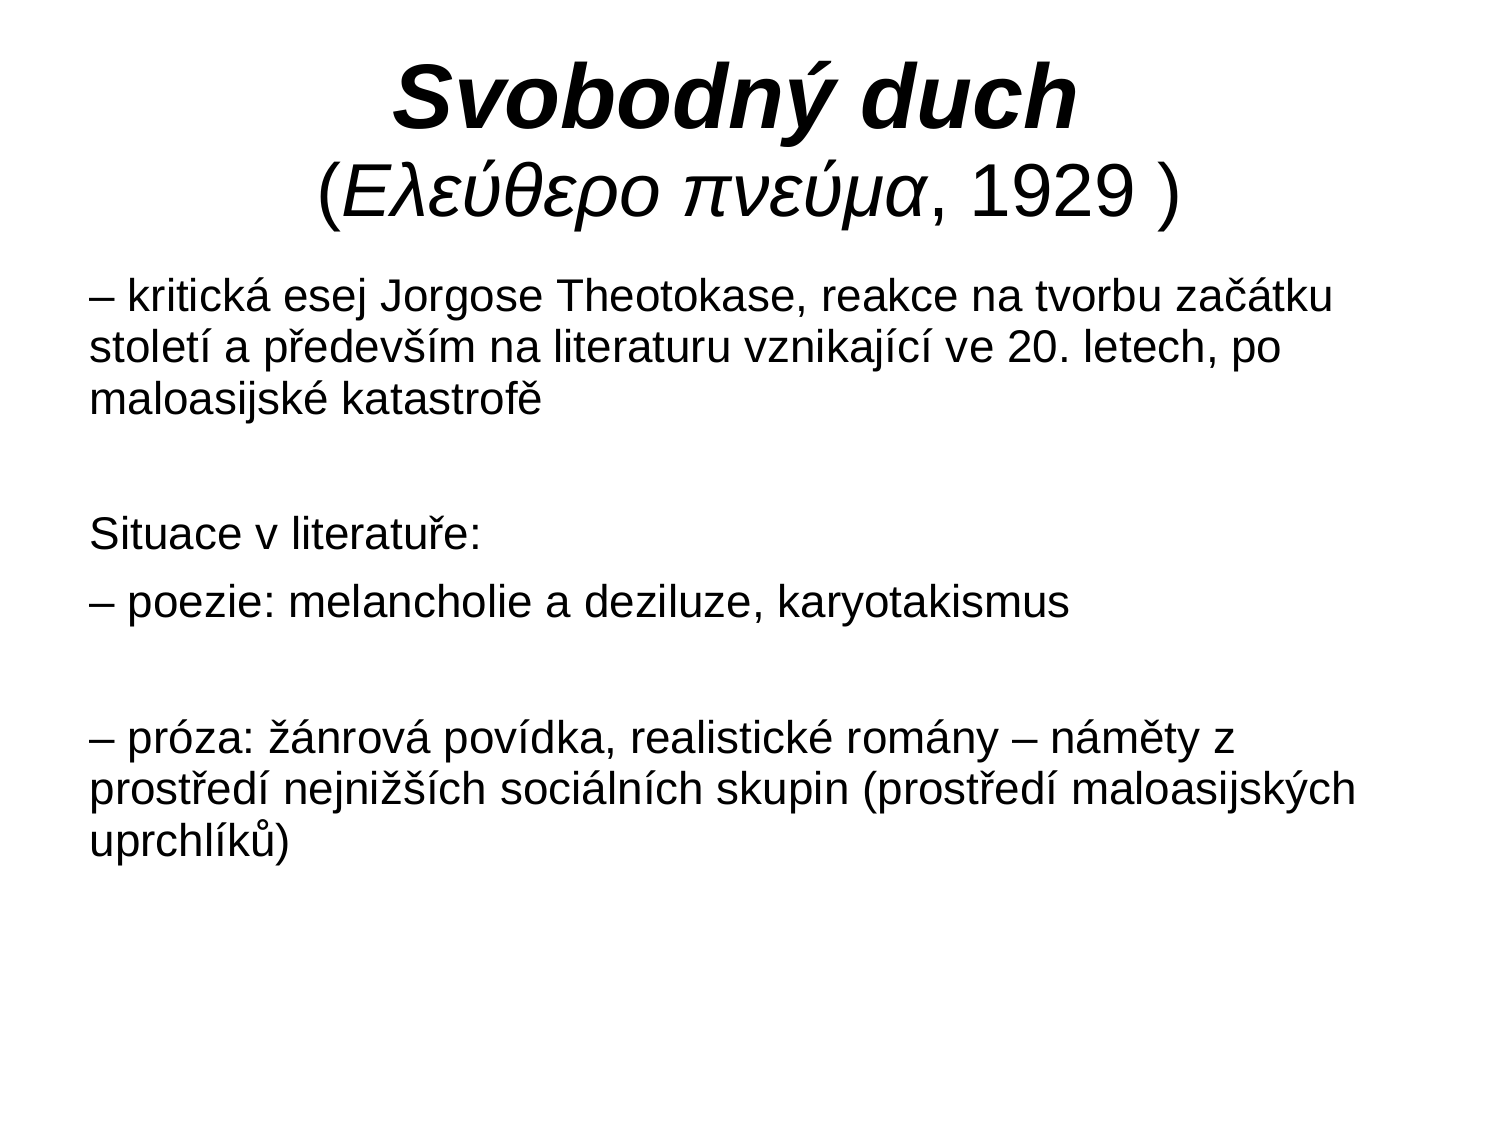

# Svobodný duch (Eλεύθερο πνεύμα, 1929 )
– kritická esej Jorgose Theotokase, reakce na tvorbu začátku století a především na literaturu vznikající ve 20. letech, po maloasijské katastrofě
Situace v literatuře:
– poezie: melancholie a deziluze, karyotakismus
– próza: žánrová povídka, realistické romány – náměty z prostředí nejnižších sociálních skupin (prostředí maloasijských uprchlíků)